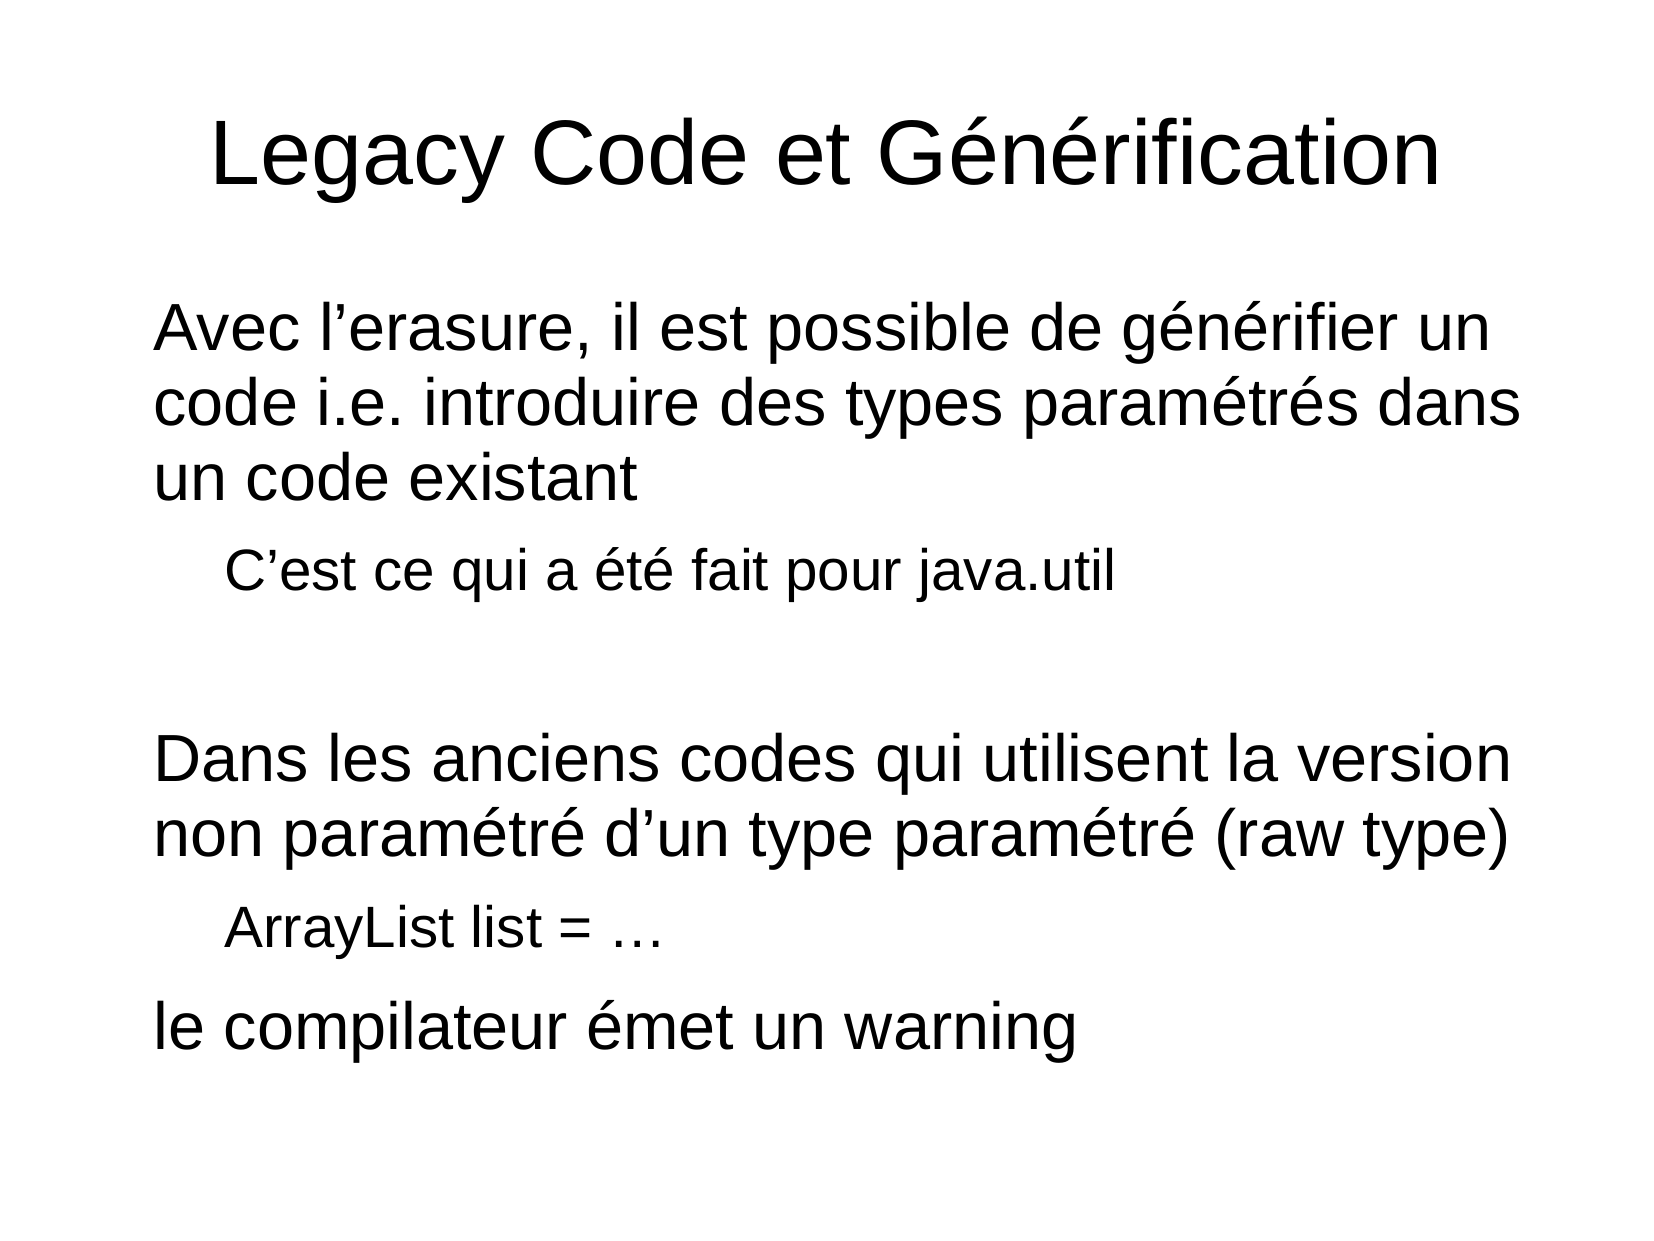

# Legacy Code et Générification
Avec l’erasure, il est possible de générifier un code i.e. introduire des types paramétrés dans un code existant
C’est ce qui a été fait pour java.util
Dans les anciens codes qui utilisent la version non paramétré d’un type paramétré (raw type)
ArrayList list = …
le compilateur émet un warning